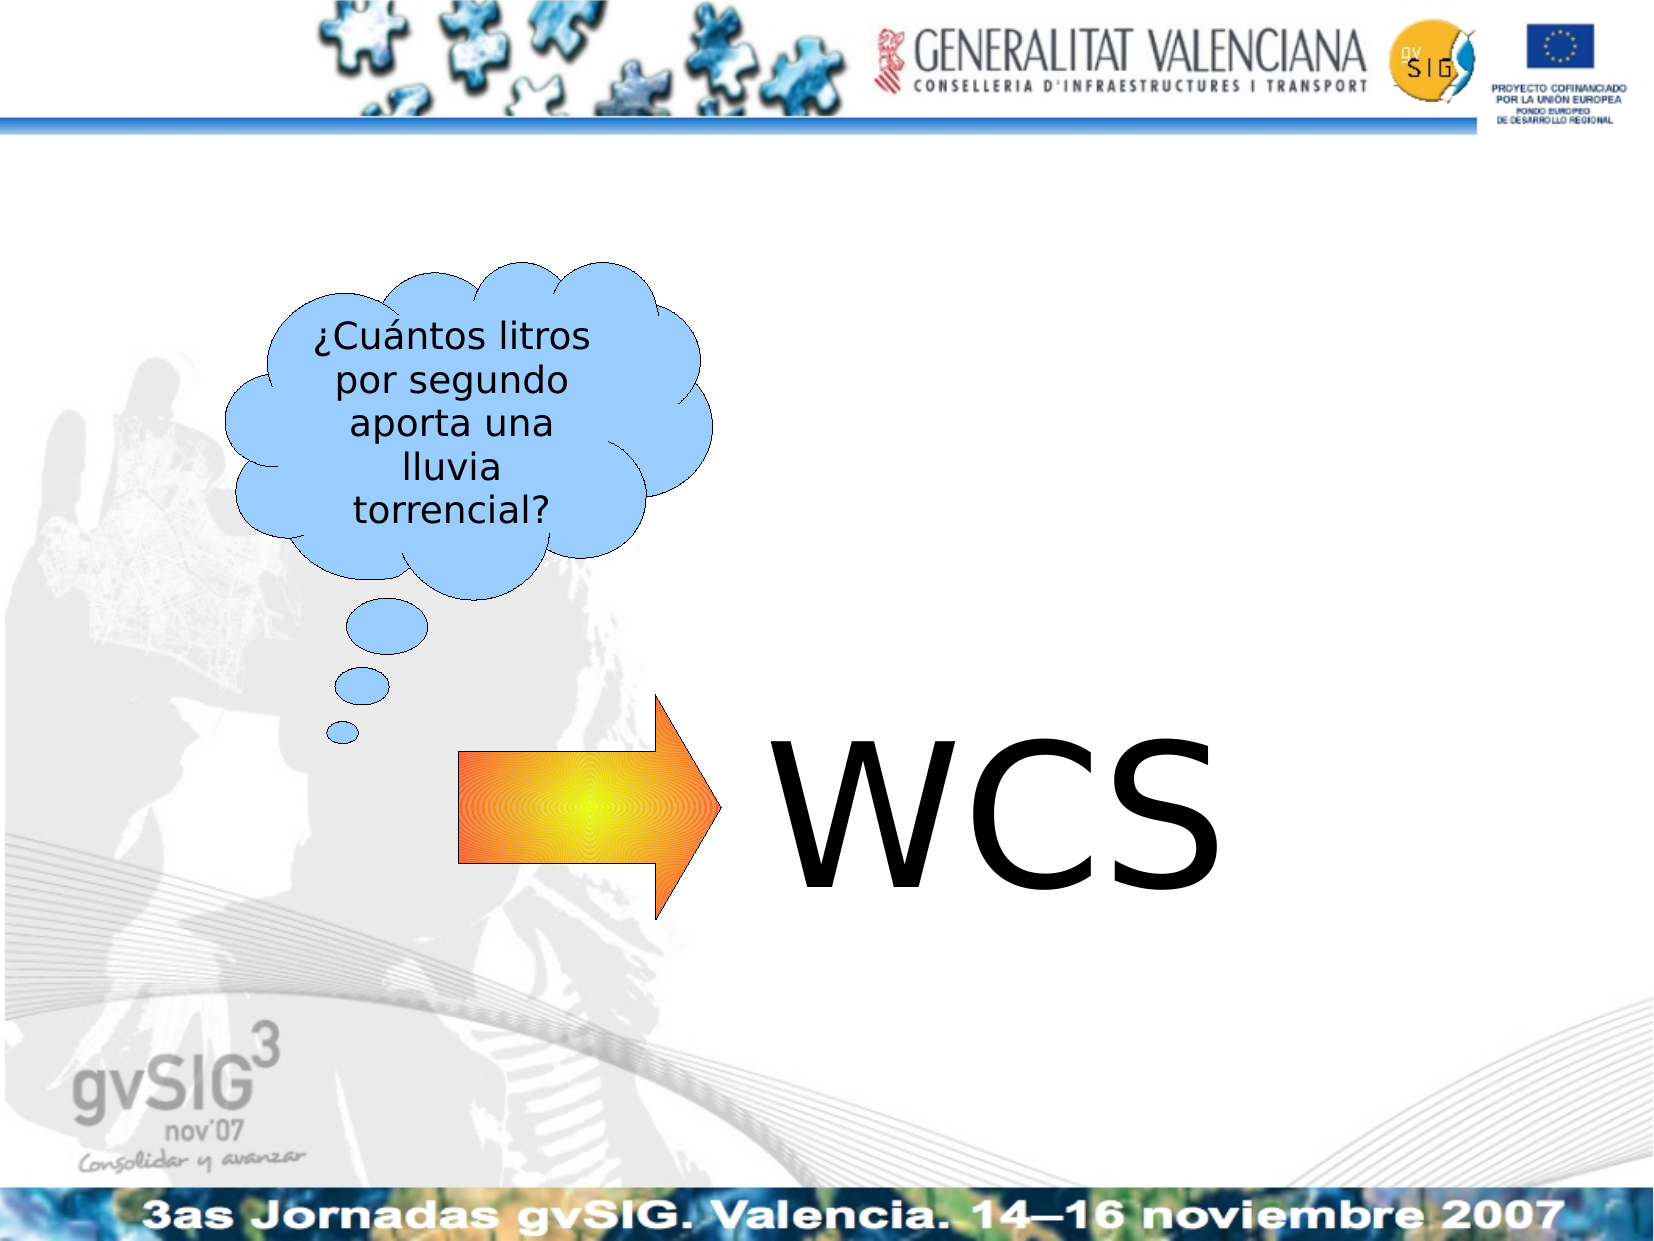

¿Cuántos litros por segundo aporta una lluvia torrencial?
WCS